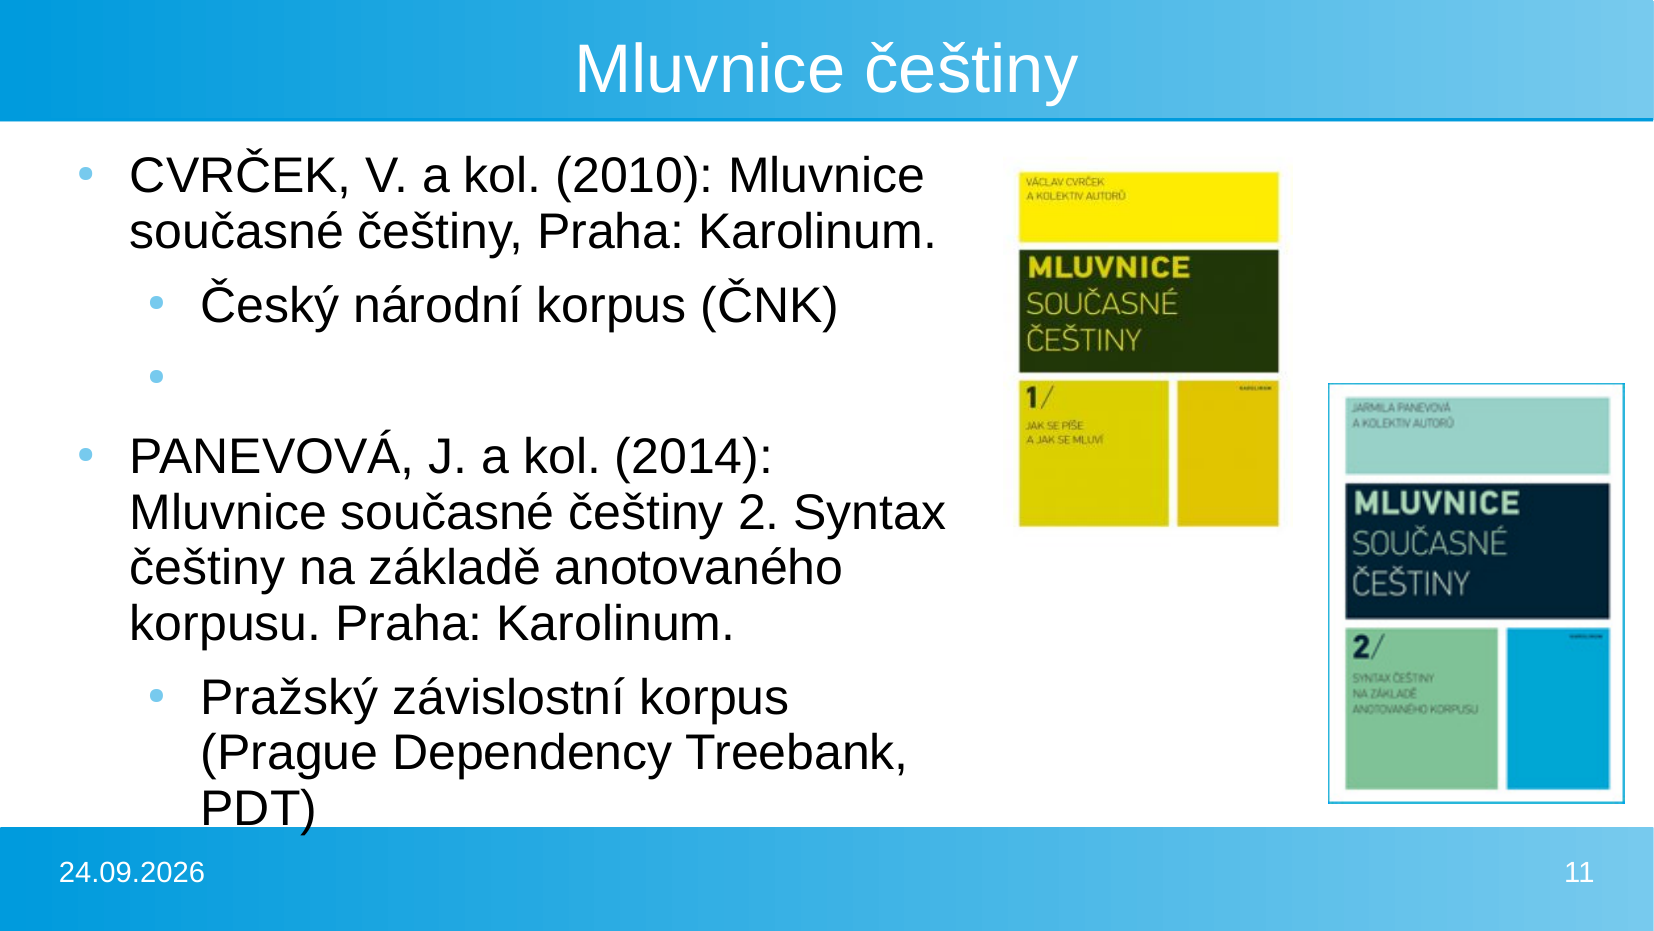

# Mluvnice češtiny
CVRČEK, V. a kol. (2010): Mluvnice současné češtiny, Praha: Karolinum.
Český národní korpus (ČNK)
PANEVOVÁ, J. a kol. (2014): Mluvnice současné češtiny 2. Syntax češtiny na základě anotovaného korpusu. Praha: Karolinum.
Pražský závislostní korpus (Prague Dependency Treebank, PDT)
11